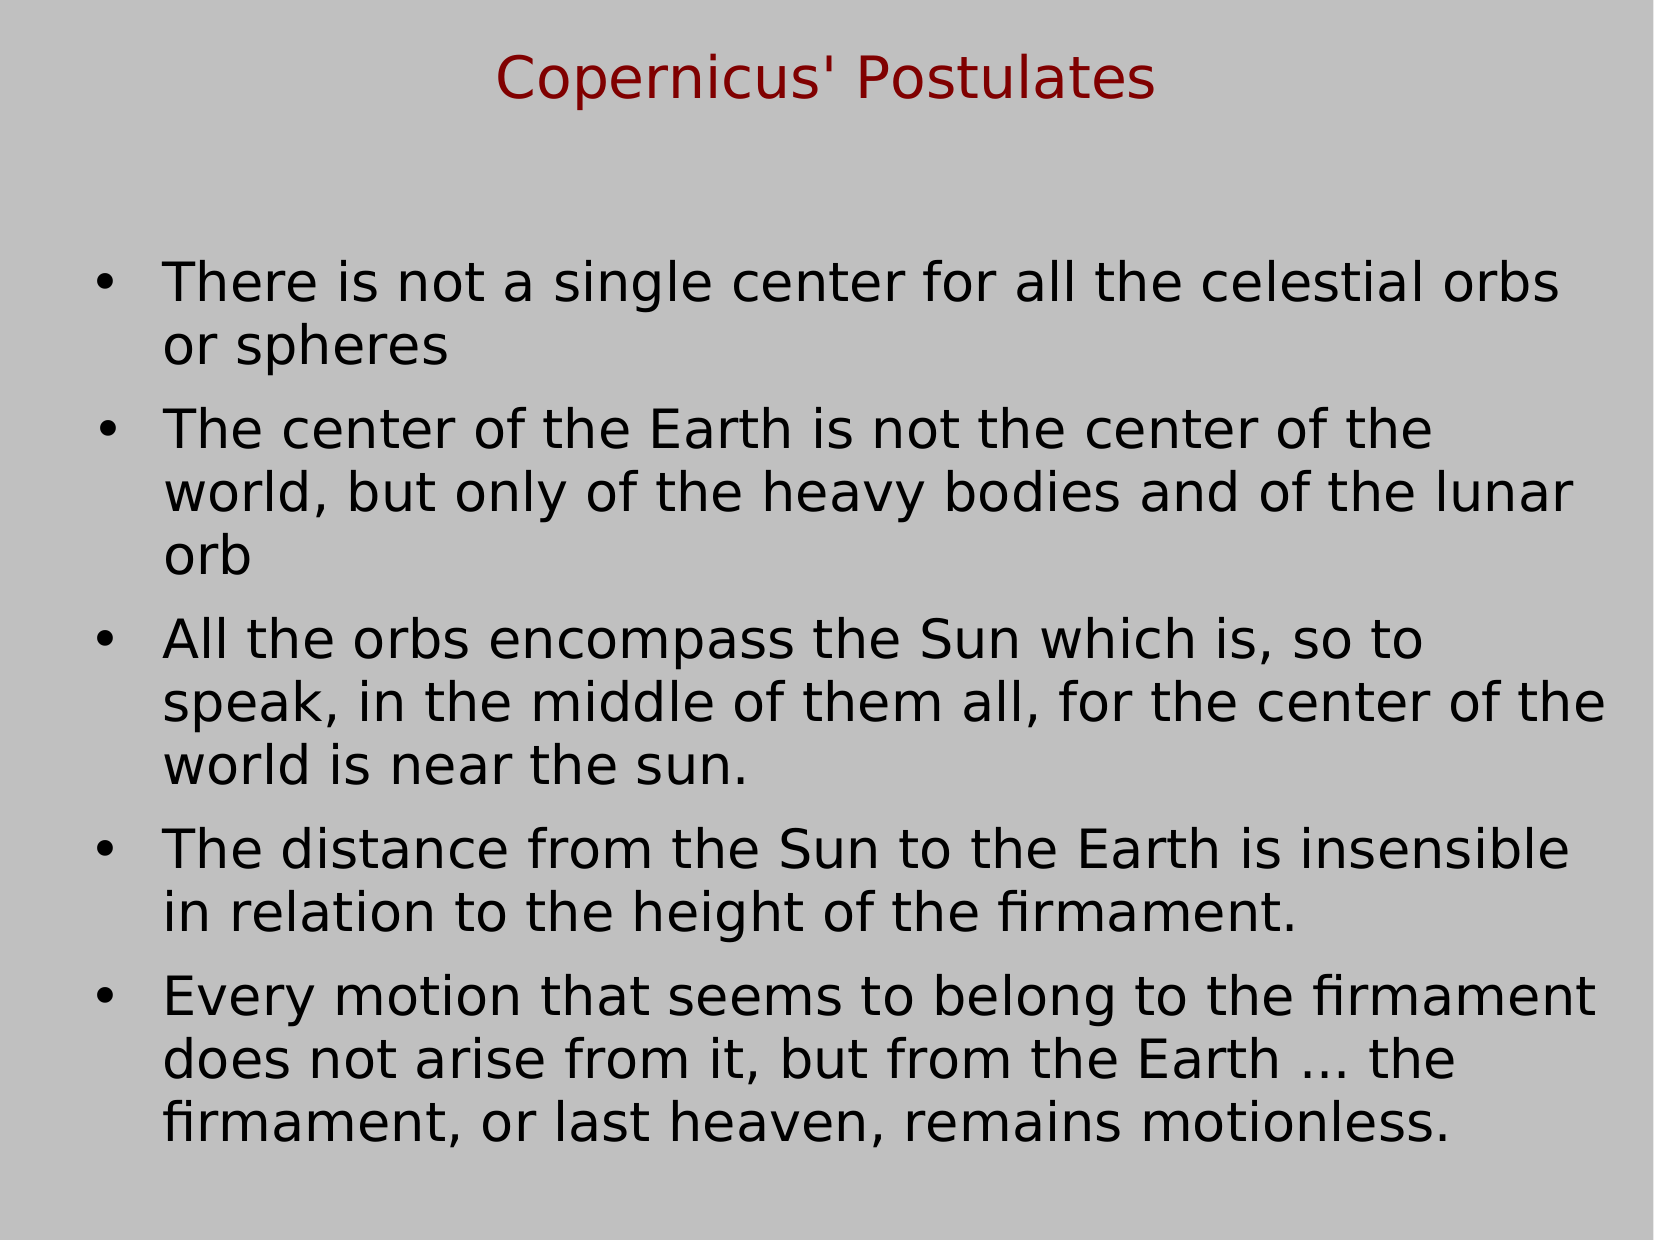

Copernicus' Postulates
•	There is not a single center for all the celestial orbs or spheres
•	The center of the Earth is not the center of the world, but only of the heavy bodies and of the lunar orb
•	All the orbs encompass the Sun which is, so to speak, in the middle of them all, for the center of the world is near the sun.
•	The distance from the Sun to the Earth is insensible in relation to the height of the firmament.
•	Every motion that seems to belong to the firmament does not arise from it, but from the Earth ... the firmament, or last heaven, remains motionless.